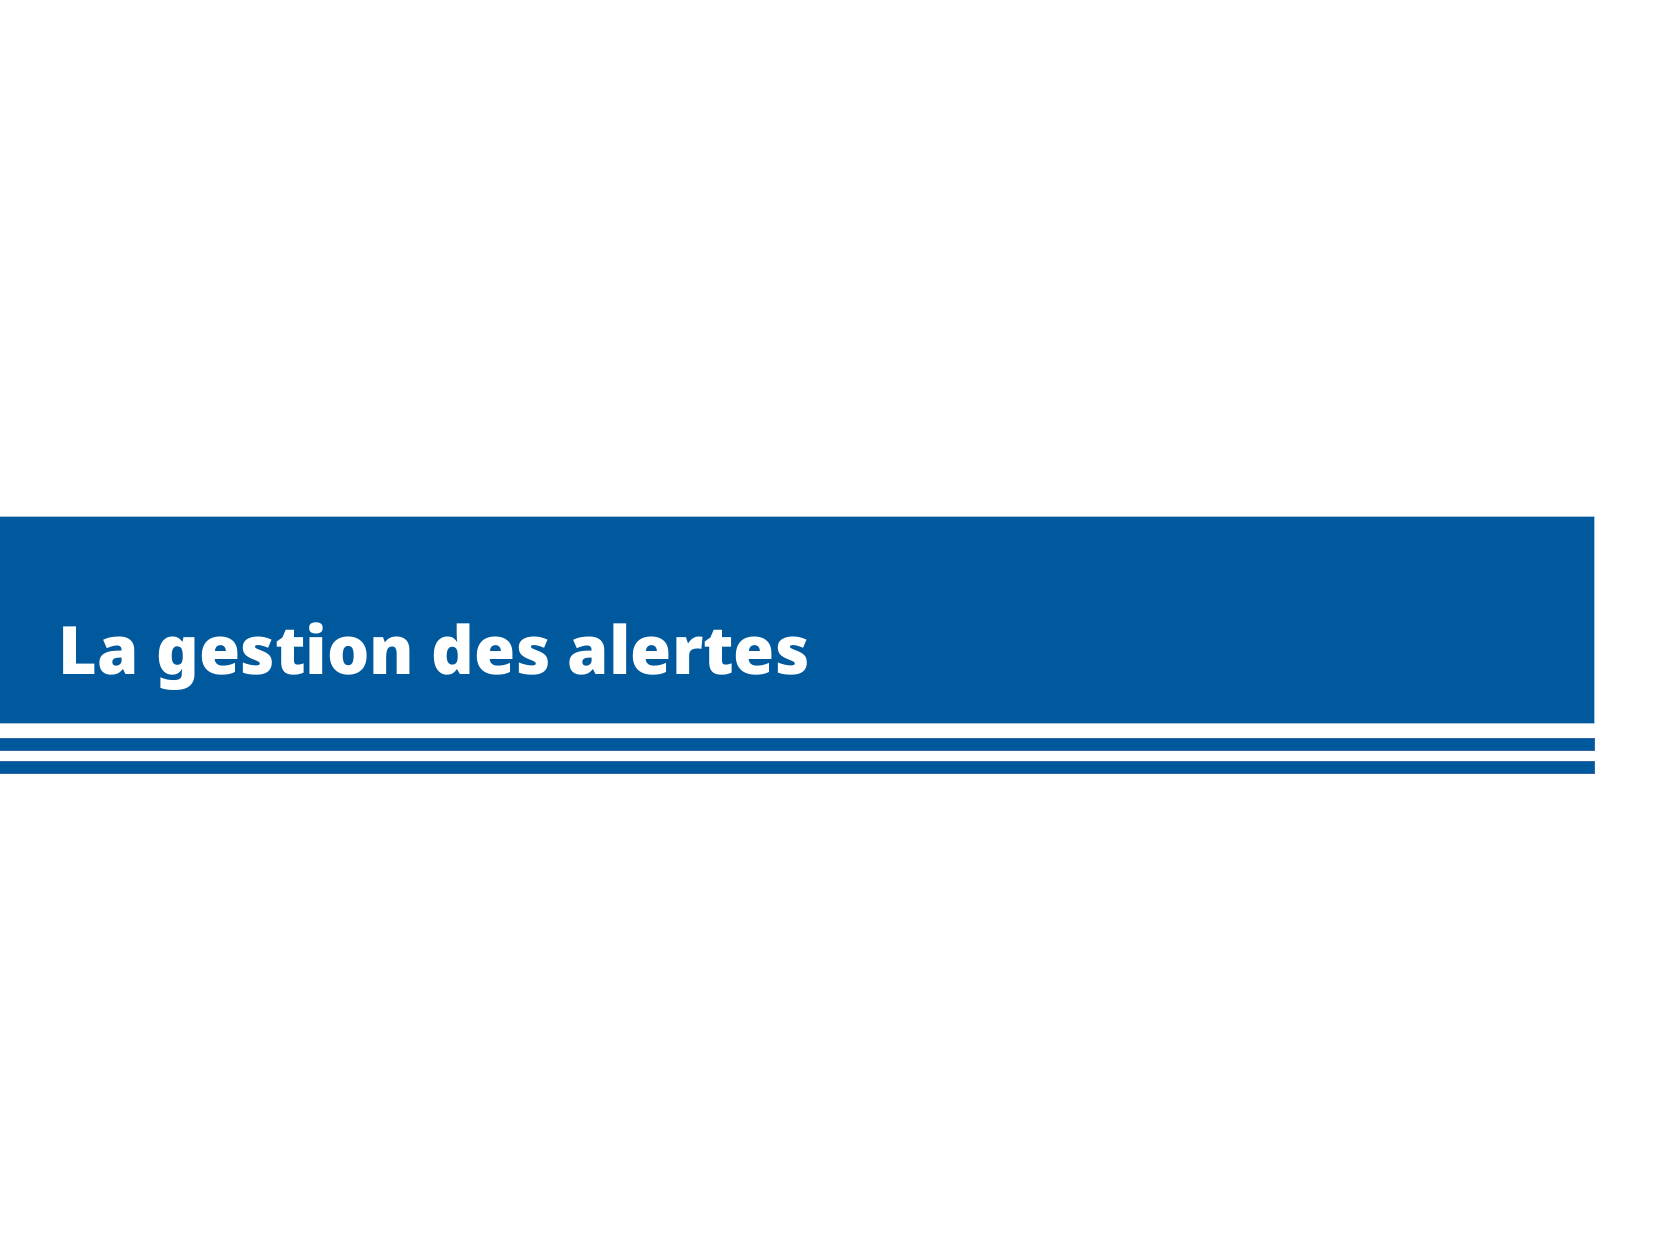

# La gestion des alertes
128
blog.lrdf.fr - Licence CC-BY-NC-SA